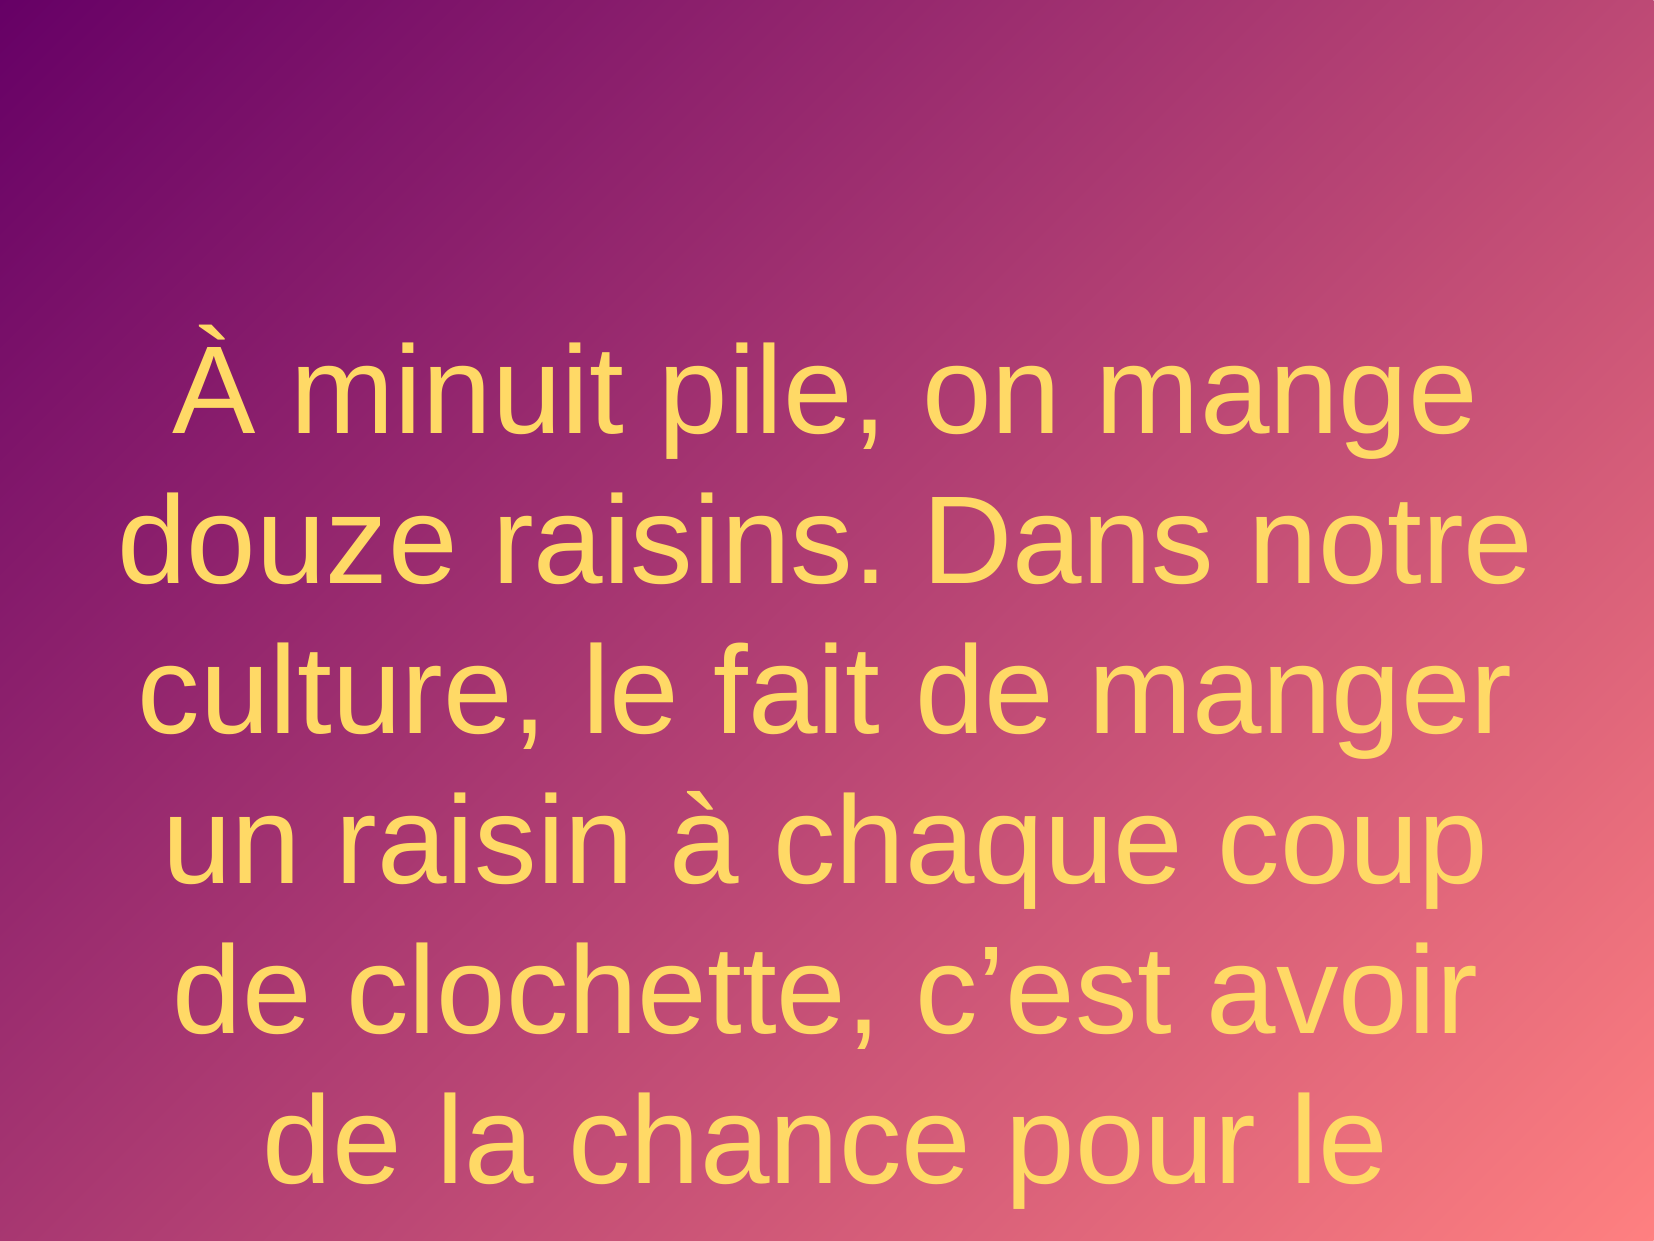

# À minuit pile, on mange douze raisins. Dans notre culture, le fait de manger un raisin à chaque coup de clochette, c’est avoir de la chance pour le Nouvel An.